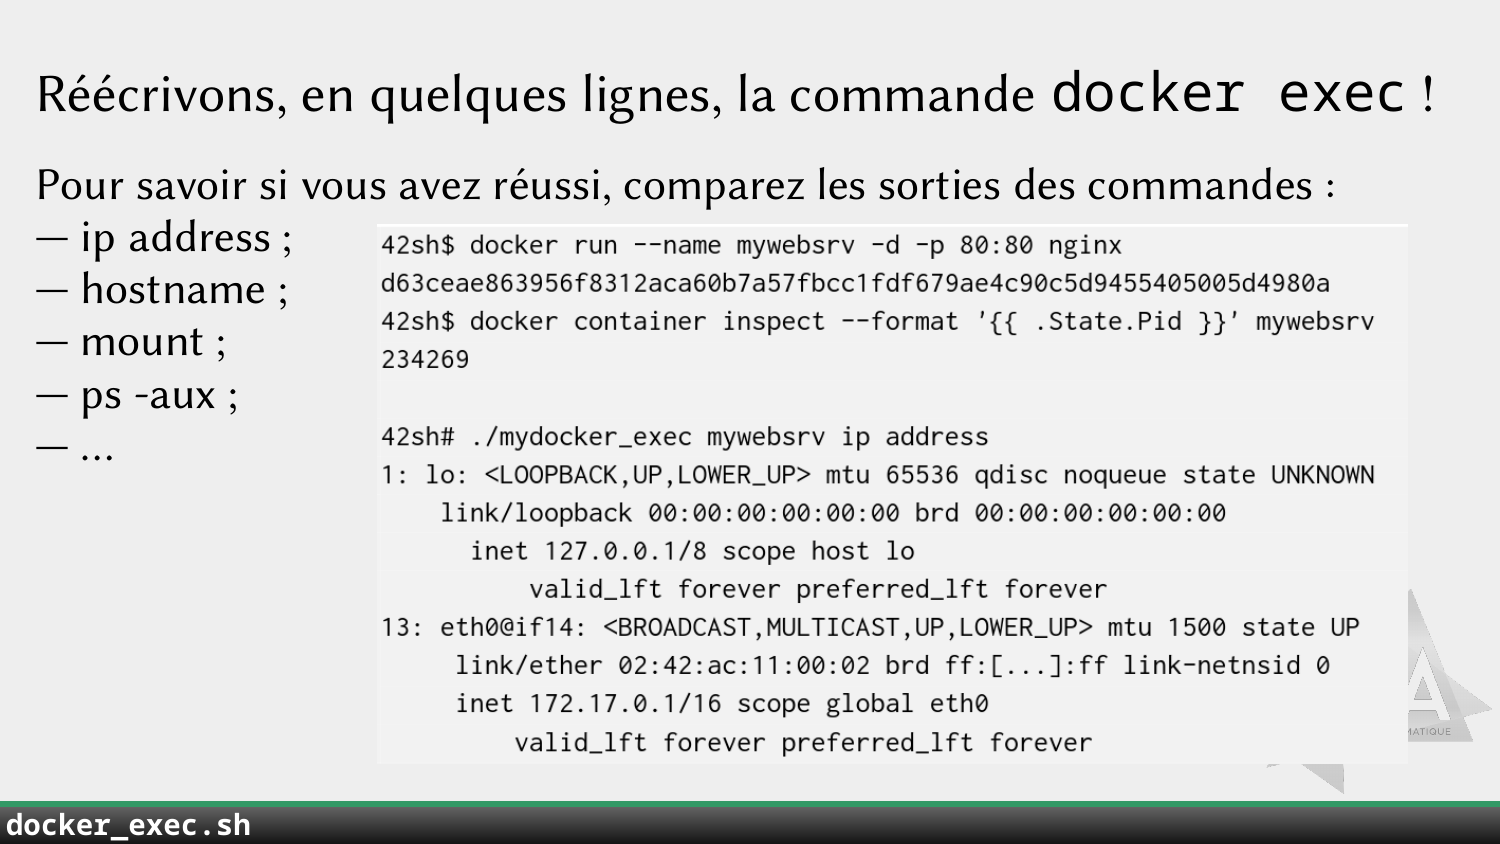

Réécrivons, en quelques lignes, la commande docker exec !
Pour savoir si vous avez réussi, comparez les sorties des commandes :
— ip address ;
— hostname ;
— mount ;
— ps -aux ;
— ...
# docker_exec.sh